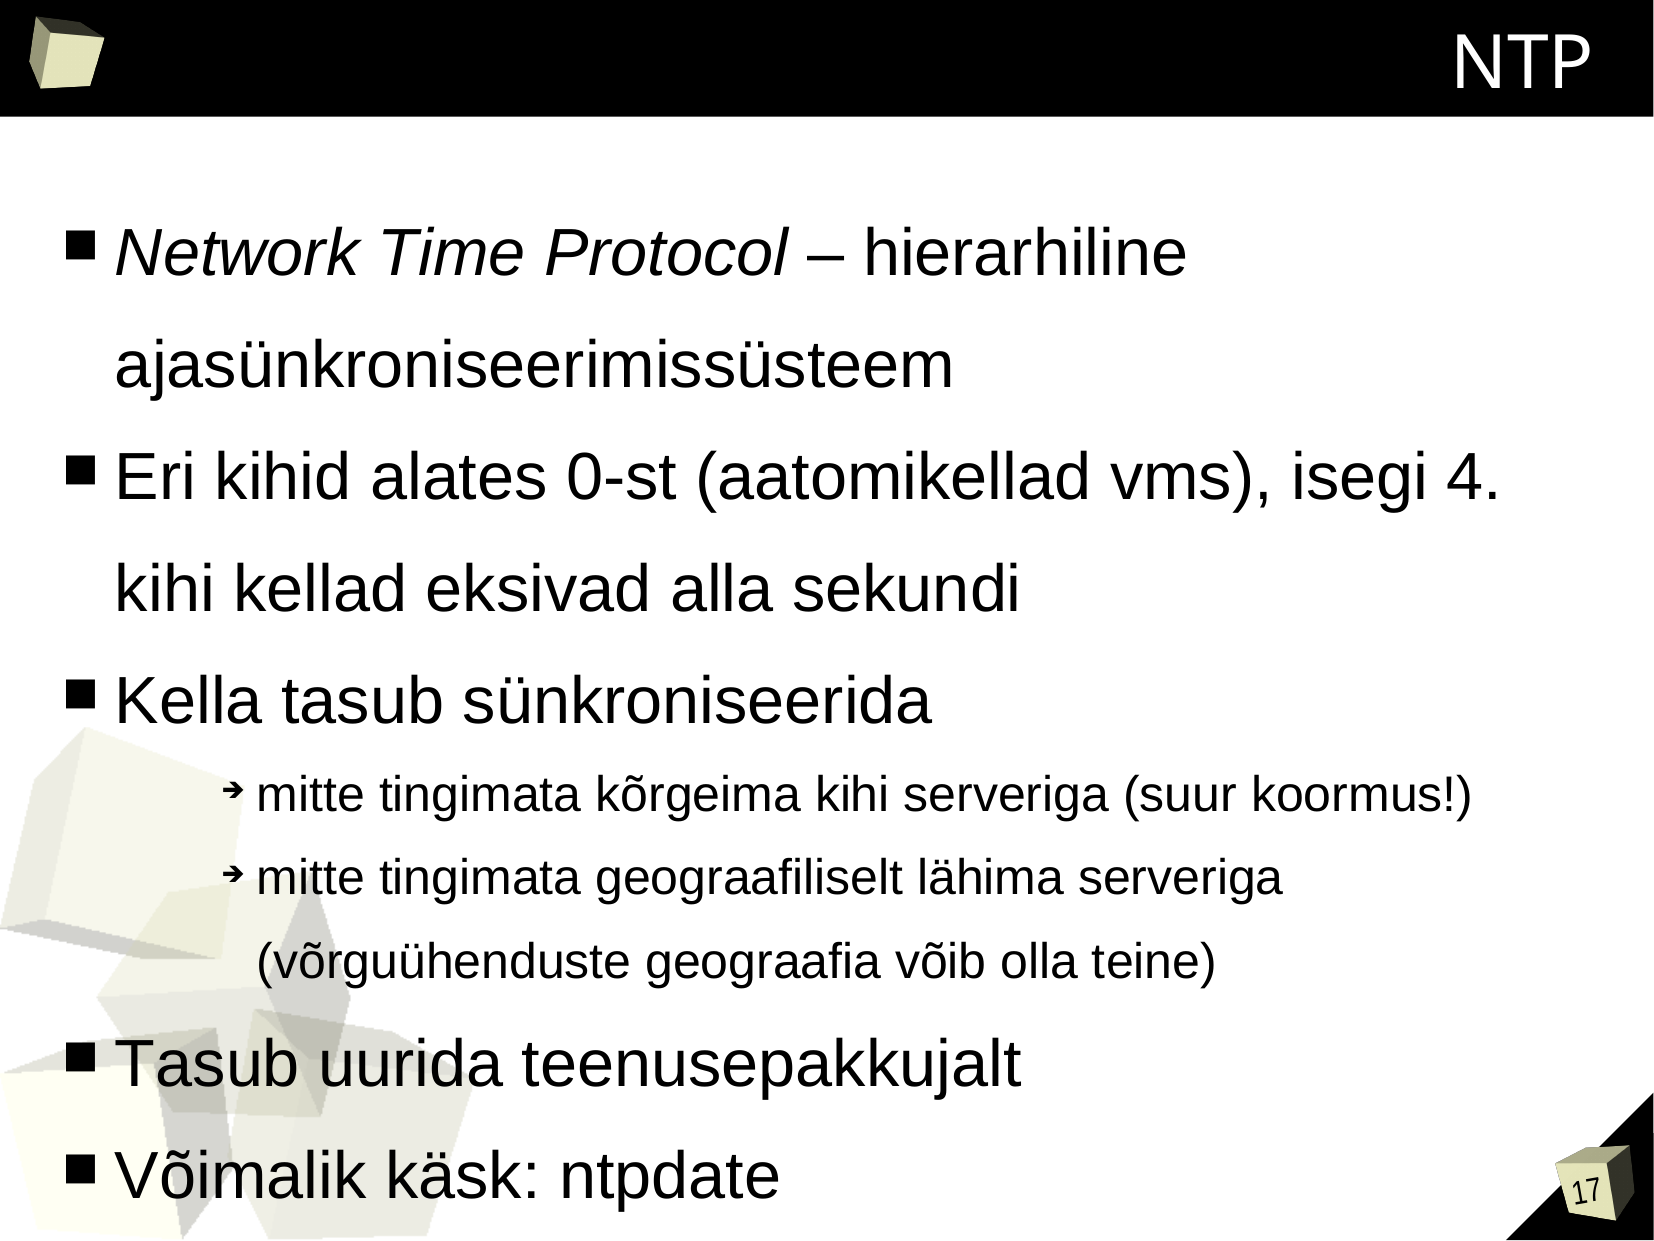

# NTP
Network Time Protocol – hierarhiline ajasünkroniseerimissüsteem
Eri kihid alates 0-st (aatomikellad vms), isegi 4. kihi kellad eksivad alla sekundi
Kella tasub sünkroniseerida
mitte tingimata kõrgeima kihi serveriga (suur koormus!)
mitte tingimata geograafiliselt lähima serveriga (võrguühenduste geograafia võib olla teine)
Tasub uurida teenusepakkujalt
Võimalik käsk: ntpdate